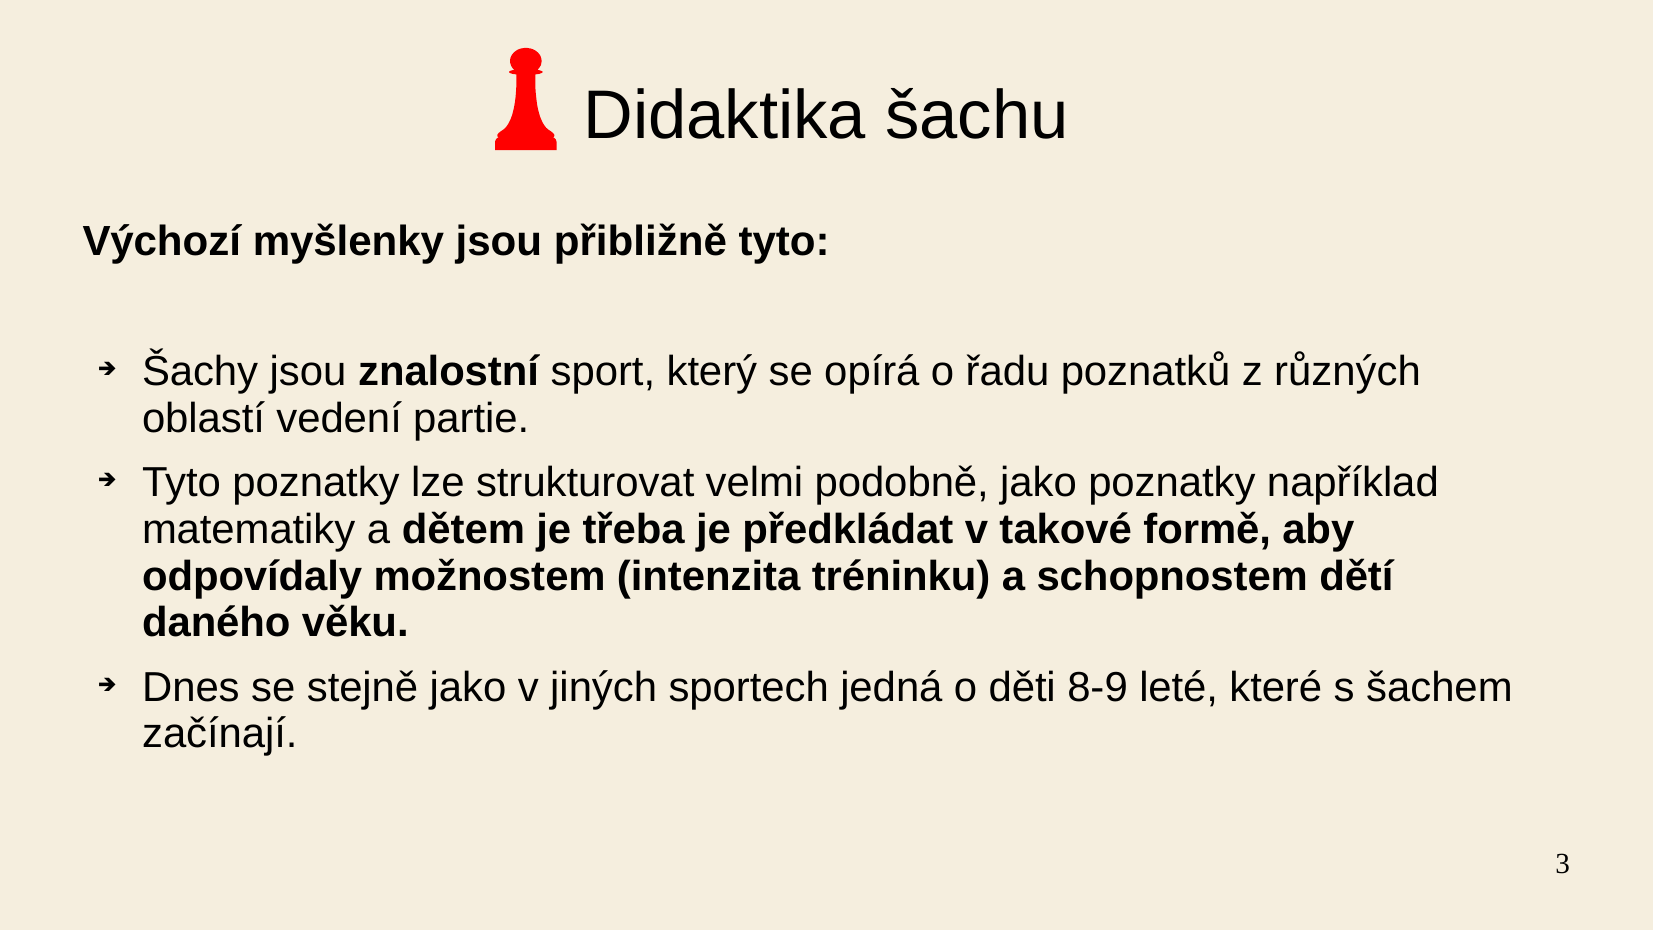

# Didaktika šachu
Výchozí myšlenky jsou přibližně tyto:
Šachy jsou znalostní sport, který se opírá o řadu poznatků z různých oblastí vedení partie.
Tyto poznatky lze strukturovat velmi podobně, jako poznatky například matematiky a dětem je třeba je předkládat v takové formě, aby odpovídaly možnostem (intenzita tréninku) a schopnostem dětí daného věku.
Dnes se stejně jako v jiných sportech jedná o děti 8-9 leté, které s šachem začínají.
3